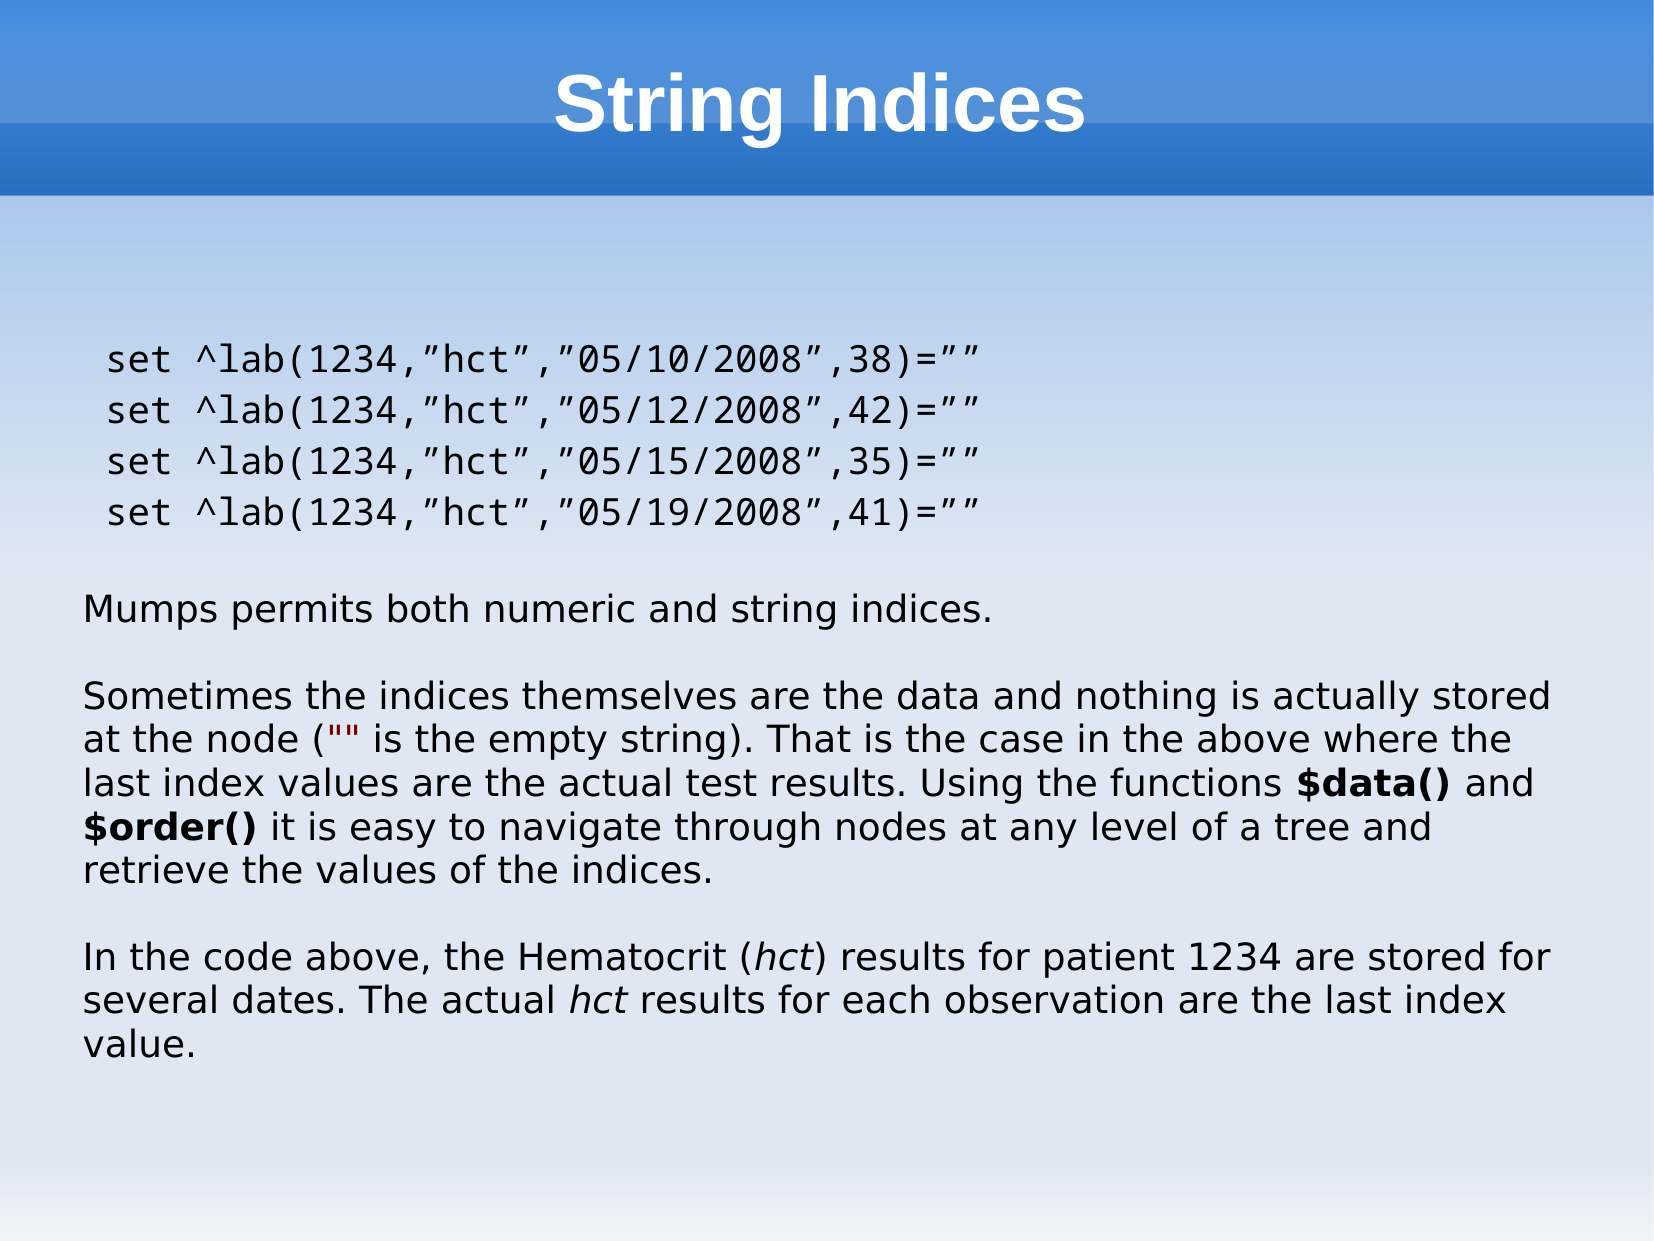

# String Indices
 set ^lab(1234,”hct”,”05/10/2008”,38)=””
 set ^lab(1234,”hct”,”05/12/2008”,42)=””
 set ^lab(1234,”hct”,”05/15/2008”,35)=””
 set ^lab(1234,”hct”,”05/19/2008”,41)=””
Mumps permits both numeric and string indices.
Sometimes the indices themselves are the data and nothing is actually stored at the node ("" is the empty string). That is the case in the above where the last index values are the actual test results. Using the functions $data() and $order() it is easy to navigate through nodes at any level of a tree and retrieve the values of the indices.
In the code above, the Hematocrit (hct) results for patient 1234 are stored for several dates. The actual hct results for each observation are the last index value.